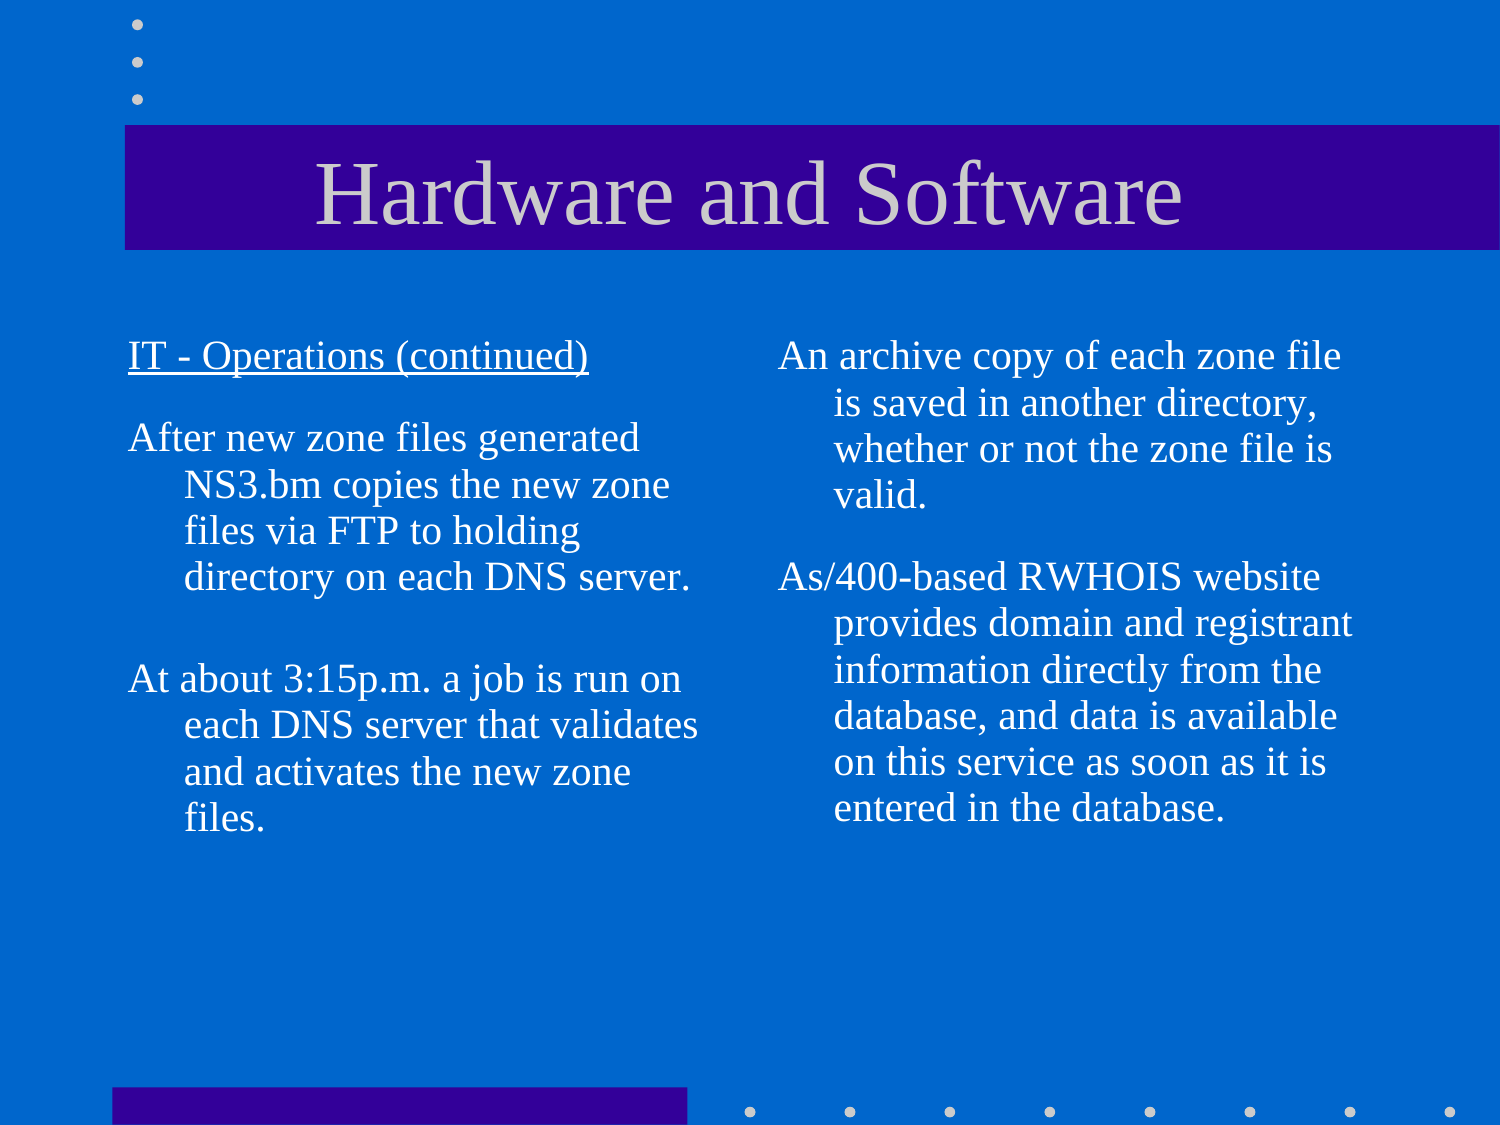

# Hardware and Software
IT - Operations (continued)
After new zone files generated NS3.bm copies the new zone files via FTP to holding directory on each DNS server.
At about 3:15p.m. a job is run on each DNS server that validates and activates the new zone files.
An archive copy of each zone file is saved in another directory, whether or not the zone file is valid.
As/400-based RWHOIS website provides domain and registrant information directly from the database, and data is available on this service as soon as it is entered in the database.